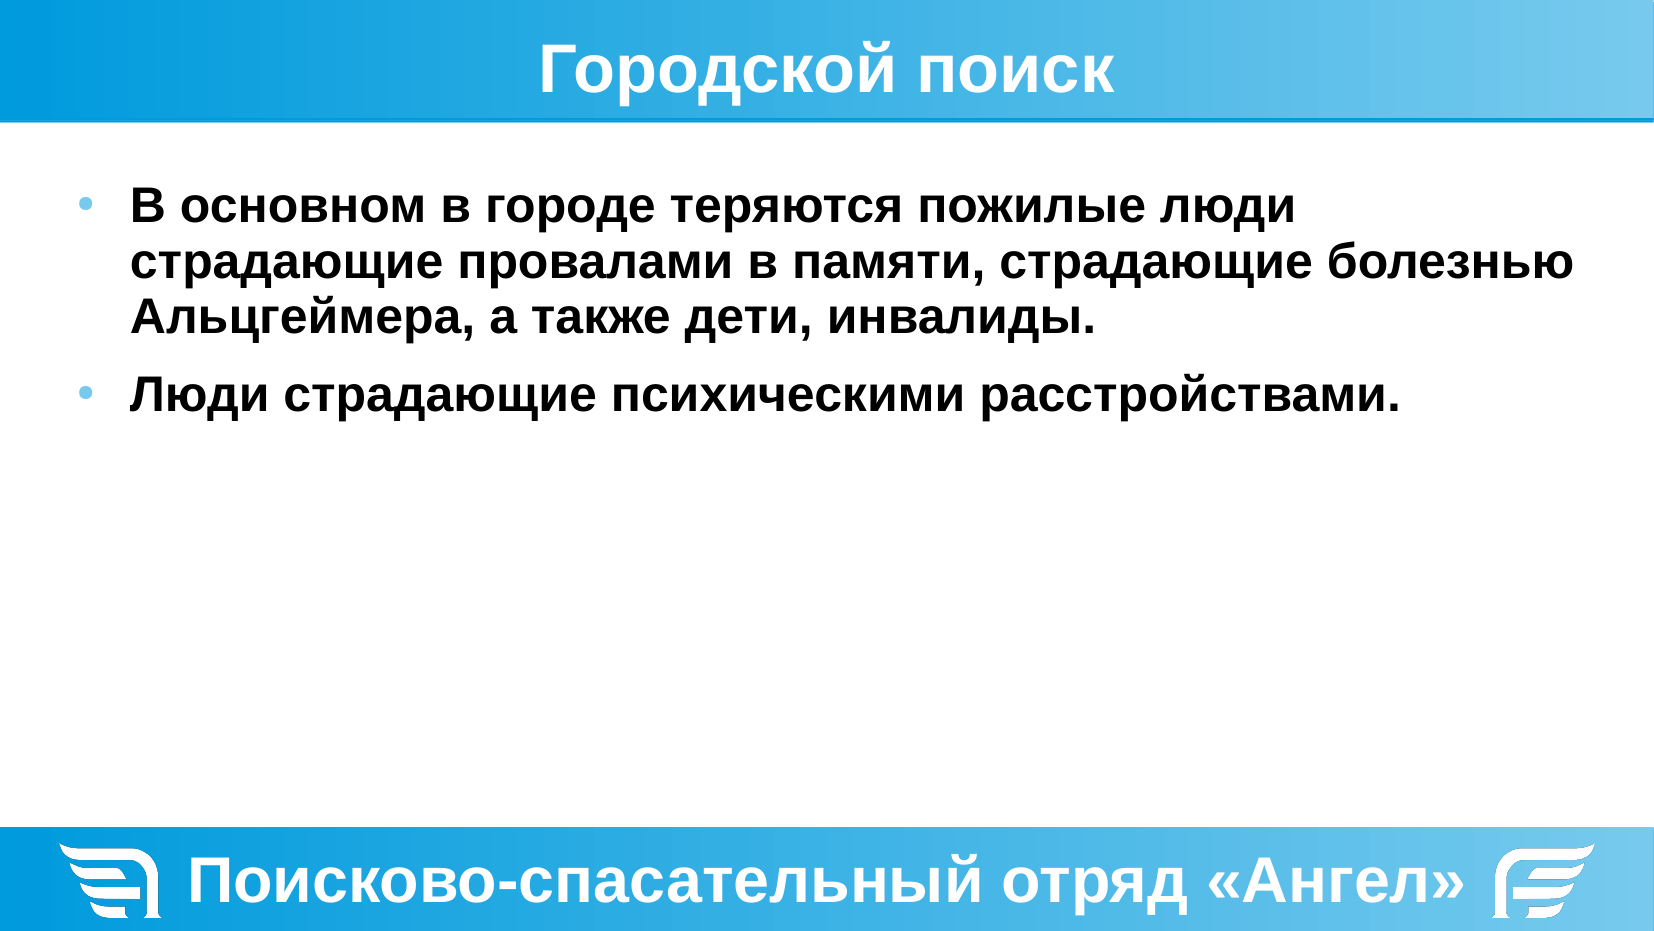

# Городской поиск
В основном в городе теряются пожилые люди страдающие провалами в памяти, страдающие болезнью Альцгеймера, а также дети, инвалиды.
Люди страдающие психическими расстройствами.
Поисково-спасательный отряд «Ангел»